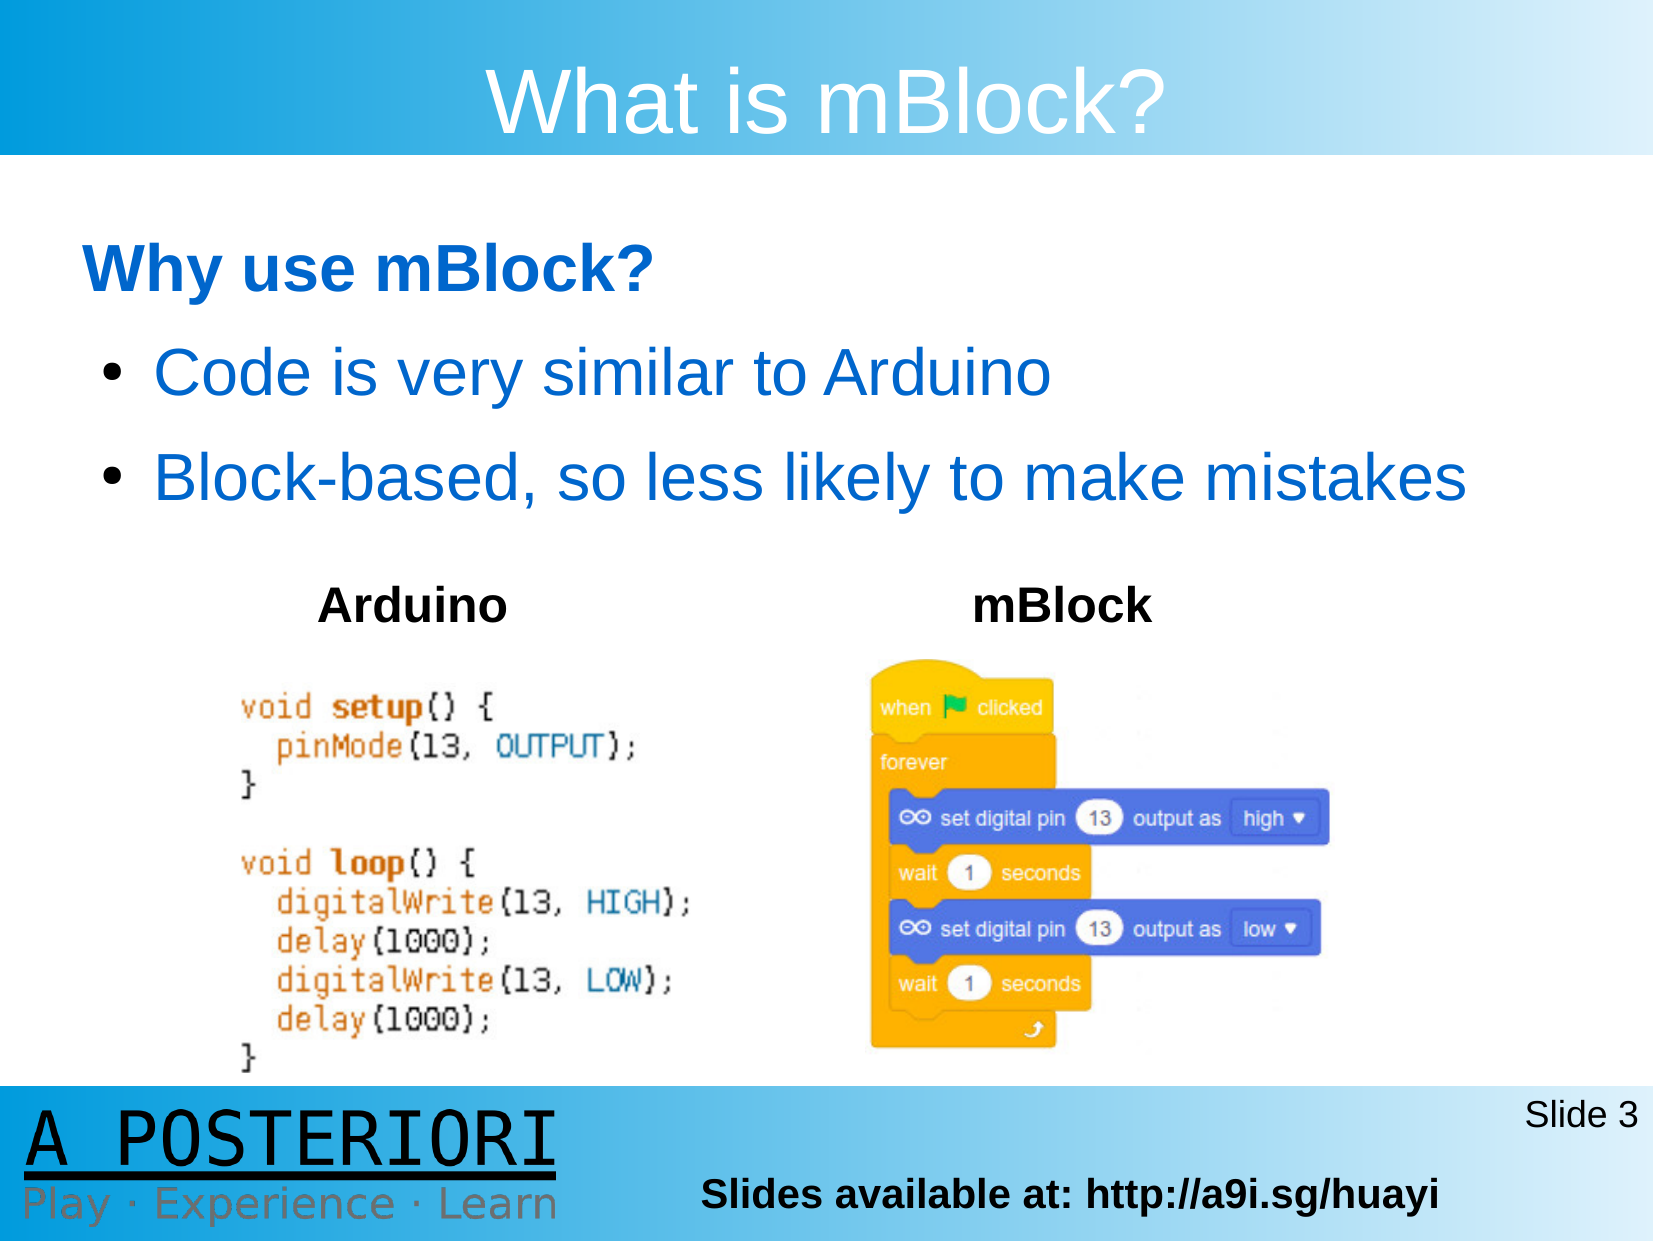

# What is mBlock?
Why use mBlock?
Code is very similar to Arduino
Block-based, so less likely to make mistakes
Arduino
mBlock